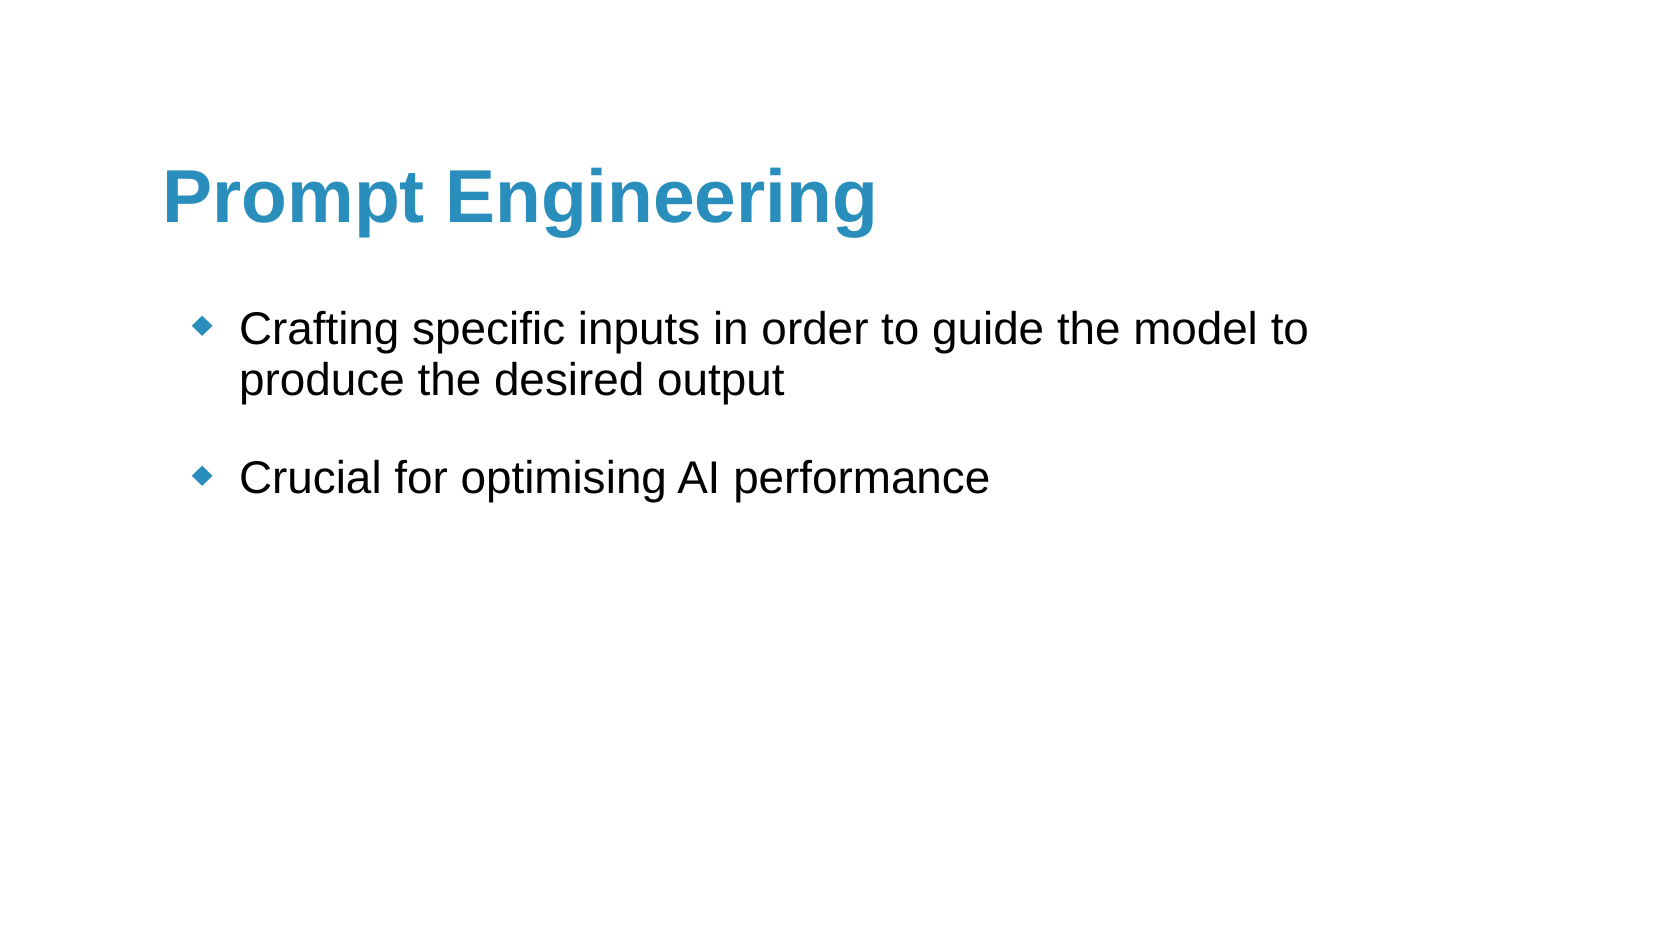

Prompt Engineering
Crafting specific inputs in order to guide the model to produce the desired output
Crucial for optimising AI performance